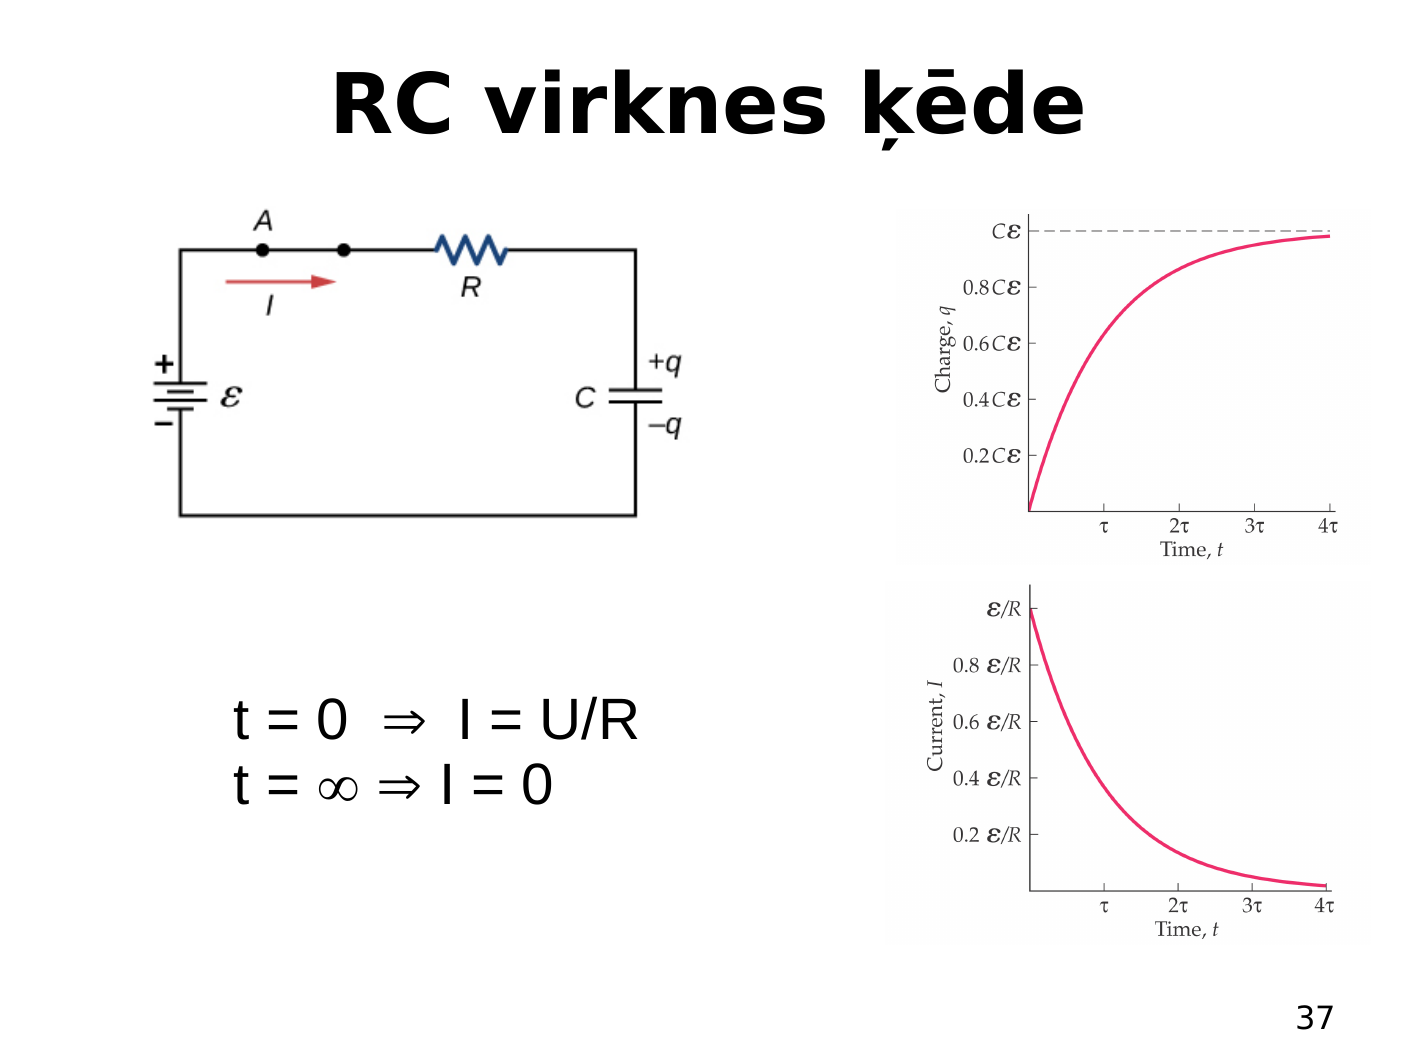

# RC virknes ķēde
t = 0  I = U/R
t =   I = 0